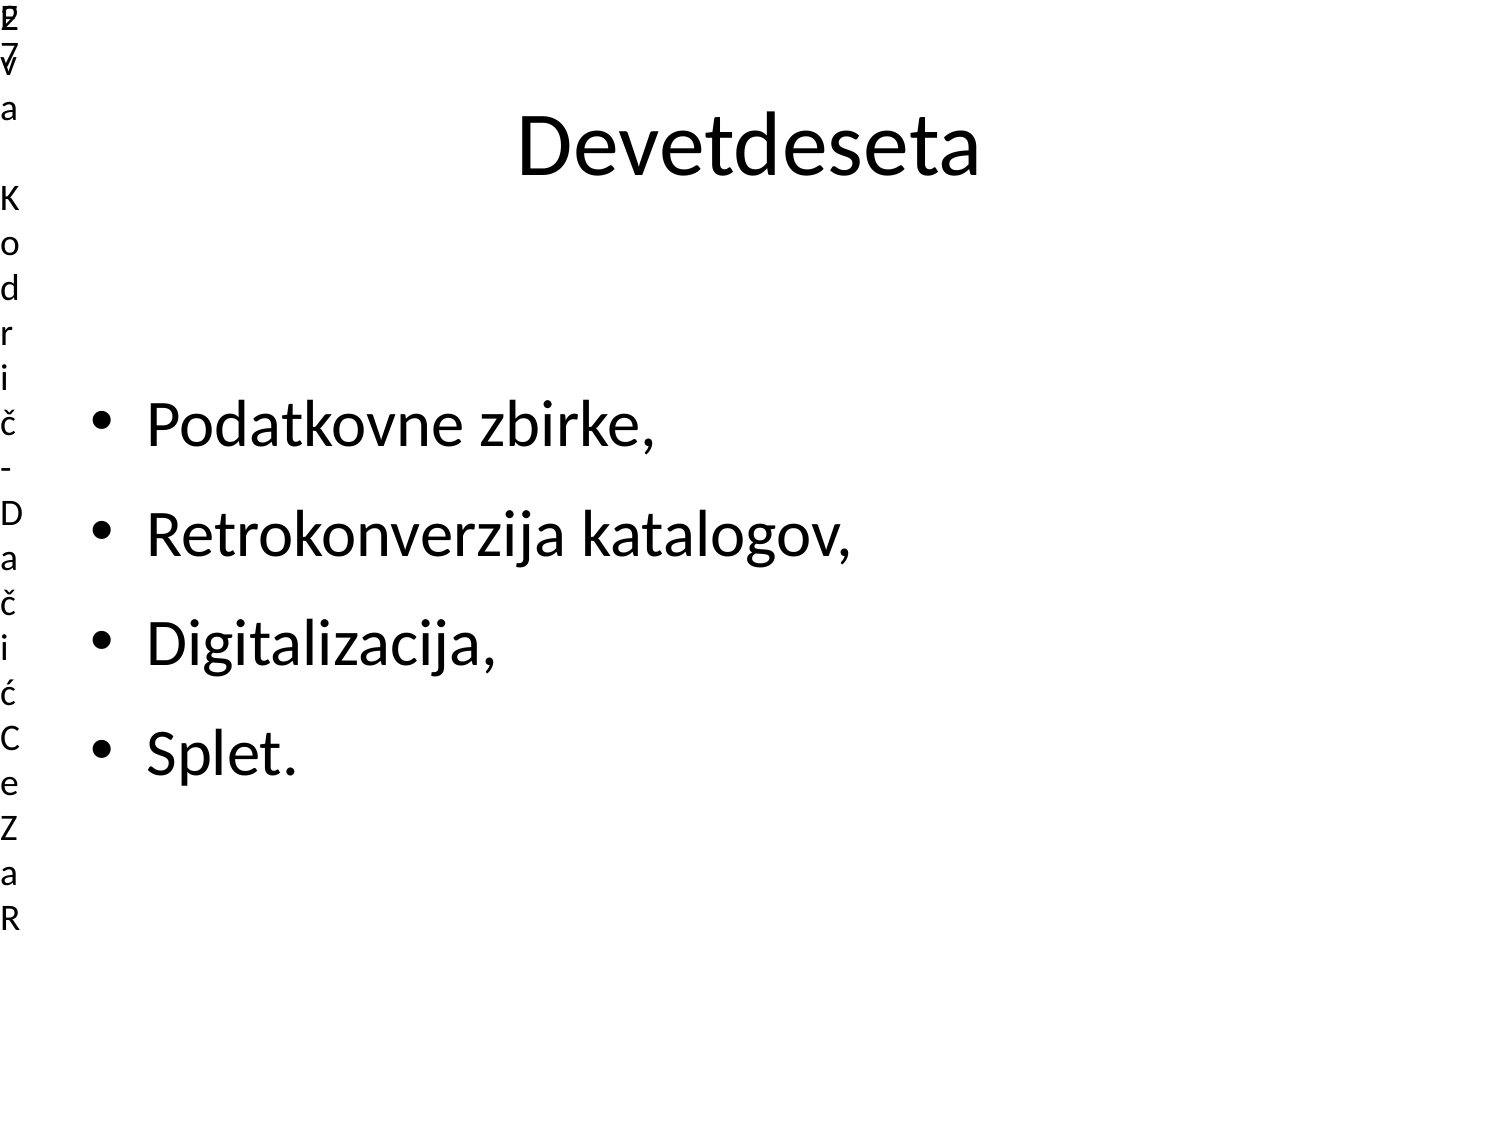

Eva Kodrič-Dačić
CeZaR
# Devetdeseta
Podatkovne zbirke,
Retrokonverzija katalogov,
Digitalizacija,
Splet.